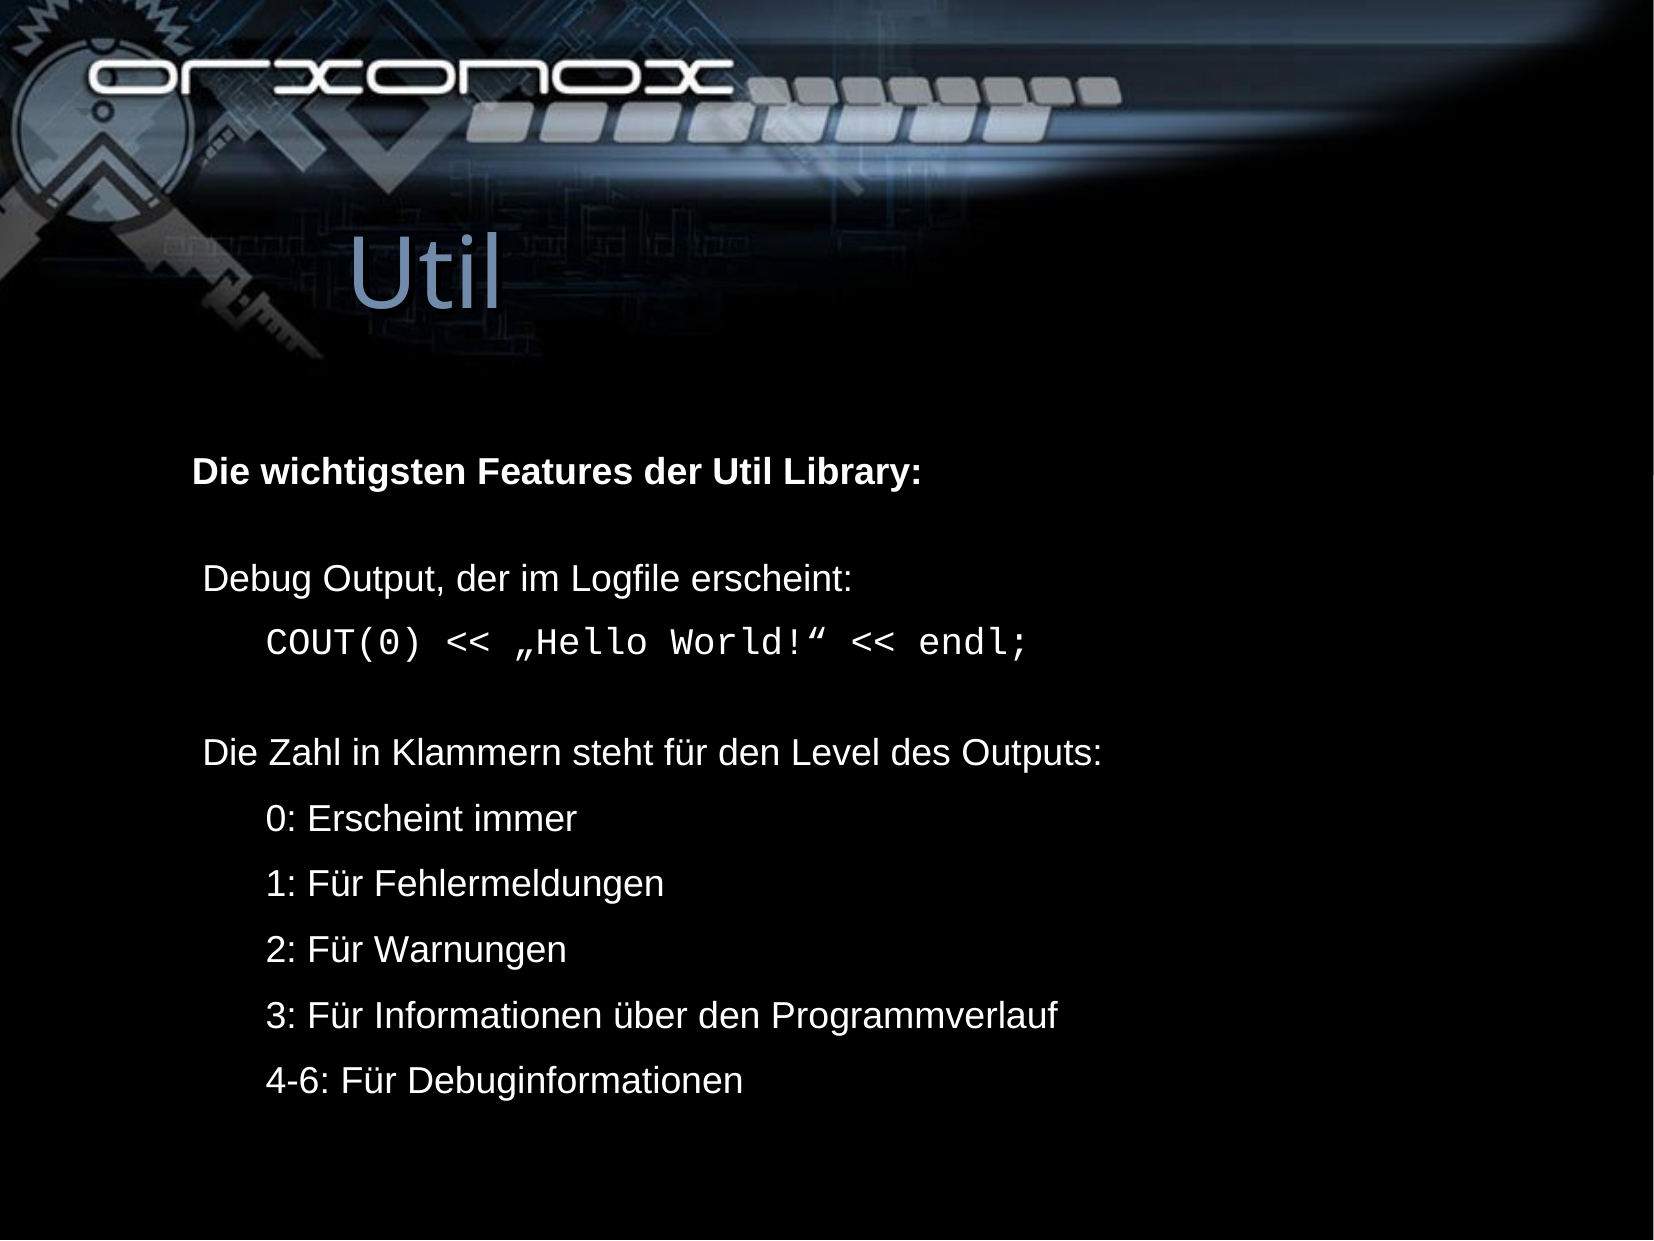

Util
Die wichtigsten Features der Util Library:
 Debug Output, der im Logfile erscheint:
	COUT(0) << „Hello World!“ << endl;
 Die Zahl in Klammern steht für den Level des Outputs:
	0: Erscheint immer
	1: Für Fehlermeldungen
	2: Für Warnungen
	3: Für Informationen über den Programmverlauf
	4-6: Für Debuginformationen